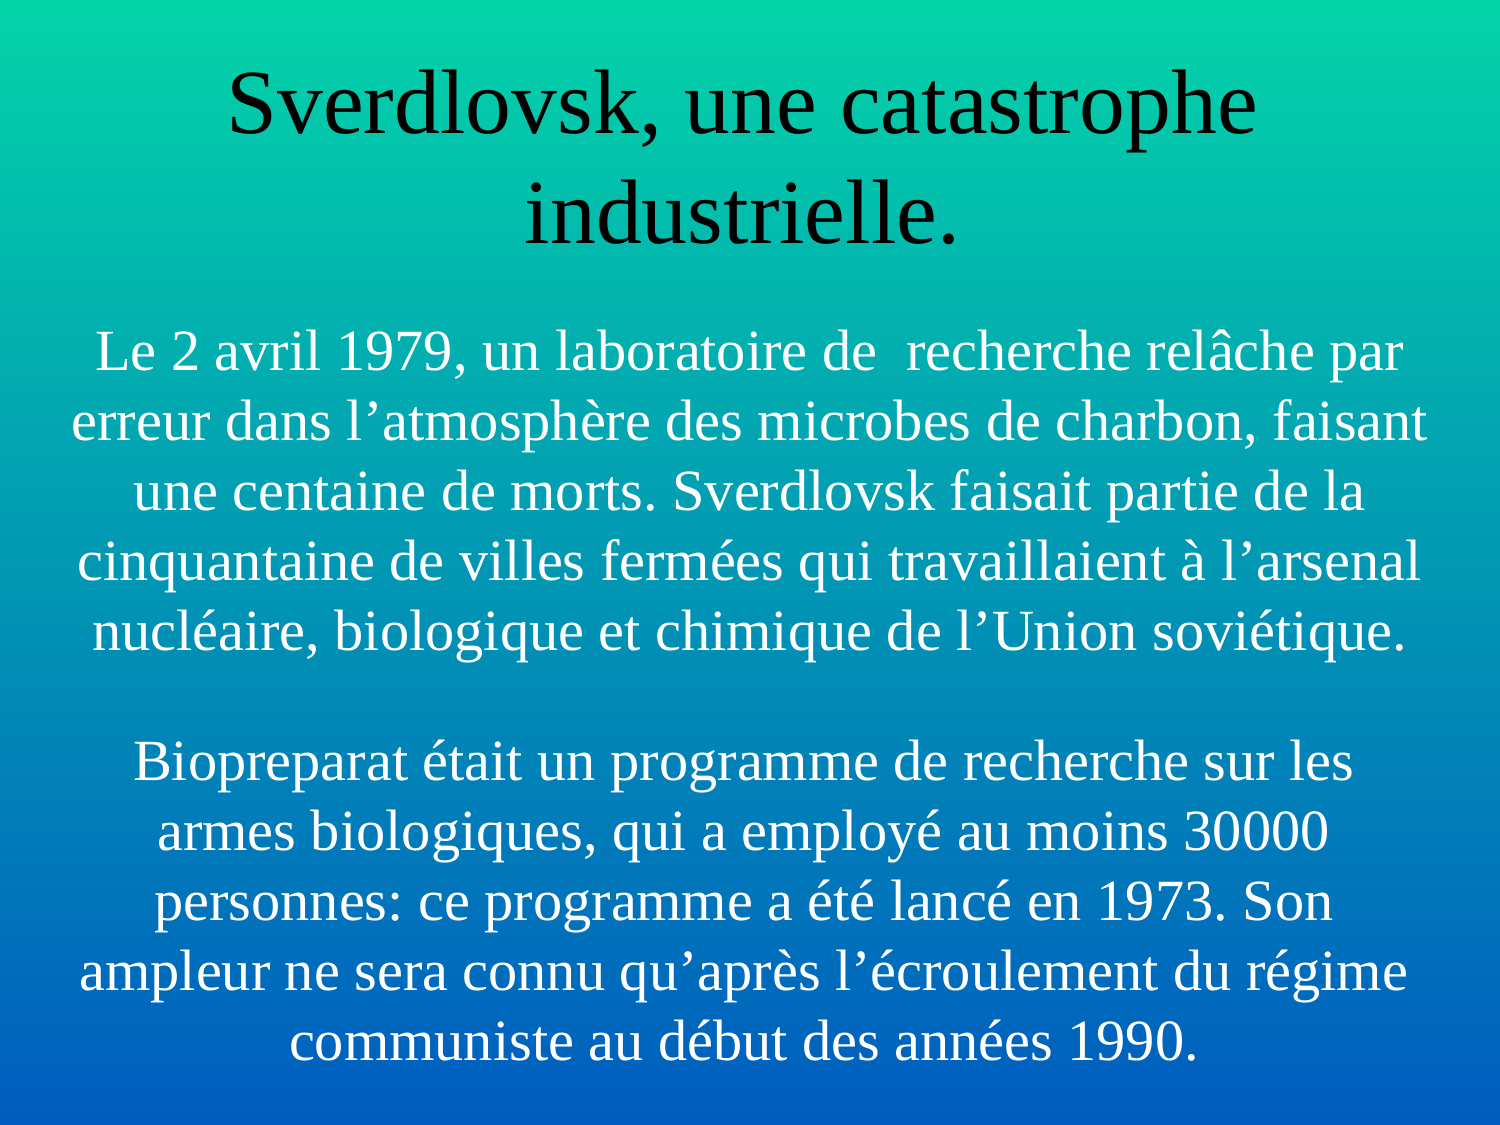

# Sverdlovsk, une catastrophe industrielle.
Le 2 avril 1979, un laboratoire de recherche relâche par erreur dans l’atmosphère des microbes de charbon, faisant une centaine de morts. Sverdlovsk faisait partie de la cinquantaine de villes fermées qui travaillaient à l’arsenal nucléaire, biologique et chimique de l’Union soviétique.
Biopreparat était un programme de recherche sur les armes biologiques, qui a employé au moins 30000 personnes: ce programme a été lancé en 1973. Son ampleur ne sera connu qu’après l’écroulement du régime communiste au début des années 1990.